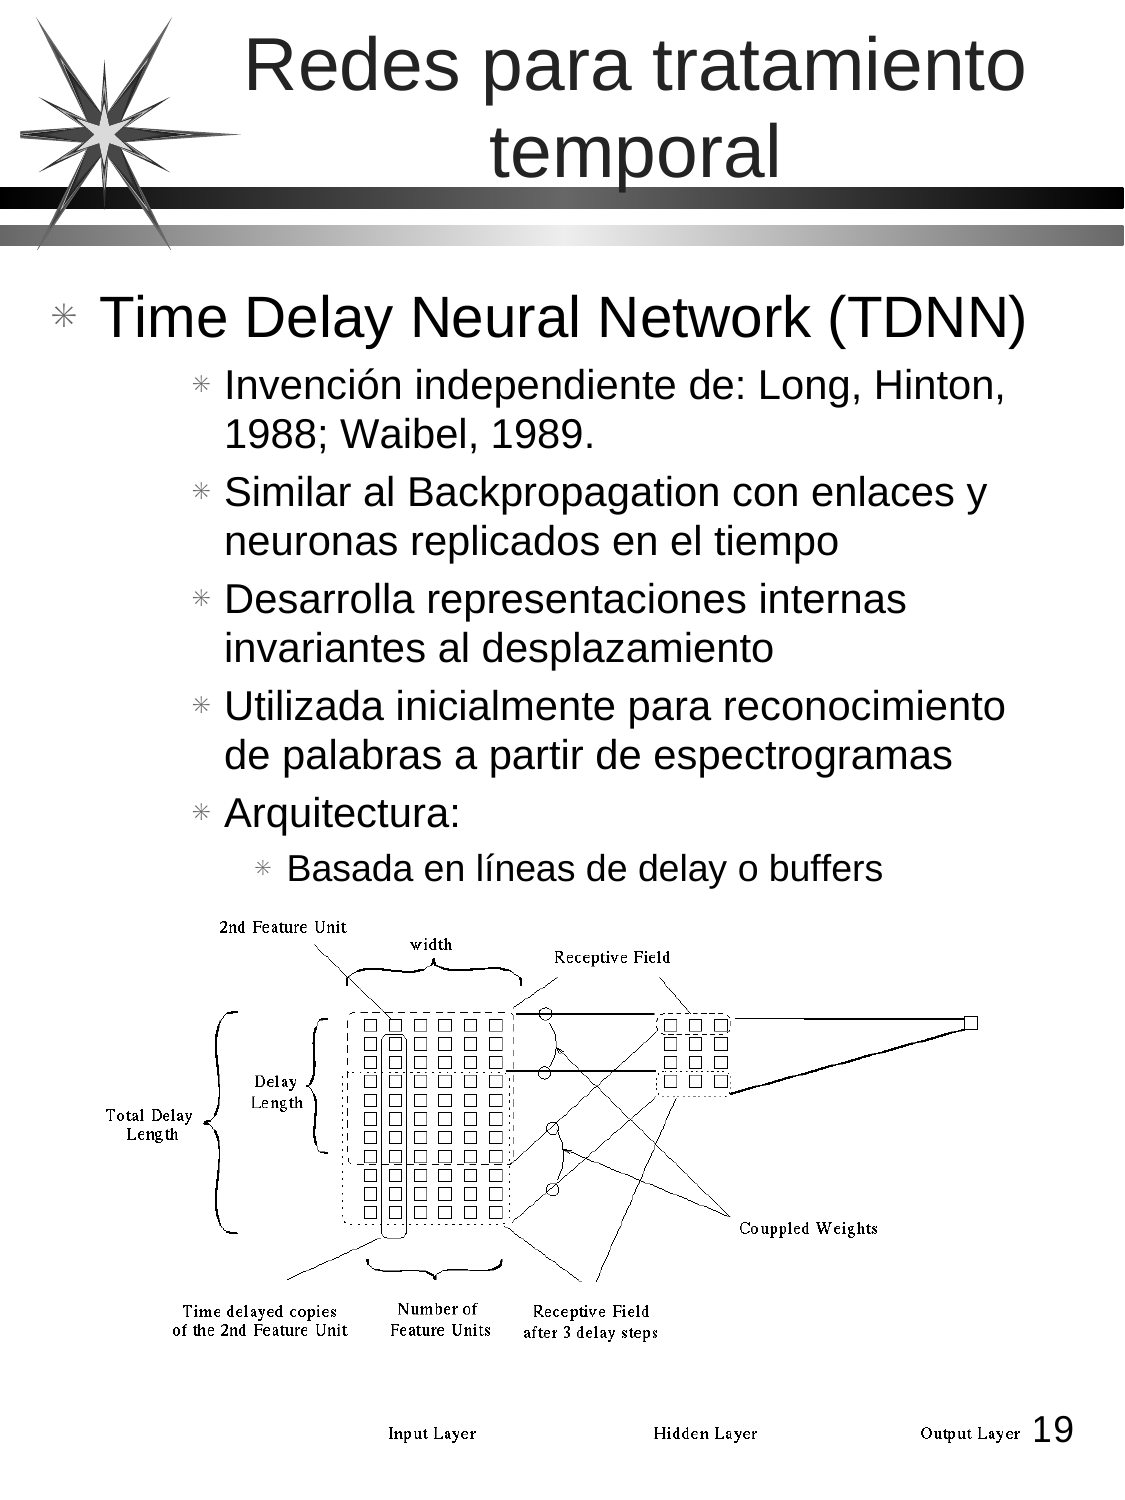

# Redes para tratamiento temporal
Time Delay Neural Network (TDNN)
Invención independiente de: Long, Hinton, 1988; Waibel, 1989.
Similar al Backpropagation con enlaces y neuronas replicados en el tiempo
Desarrolla representaciones internas invariantes al desplazamiento
Utilizada inicialmente para reconocimiento de palabras a partir de espectrogramas
Arquitectura:
Basada en líneas de delay o buffers